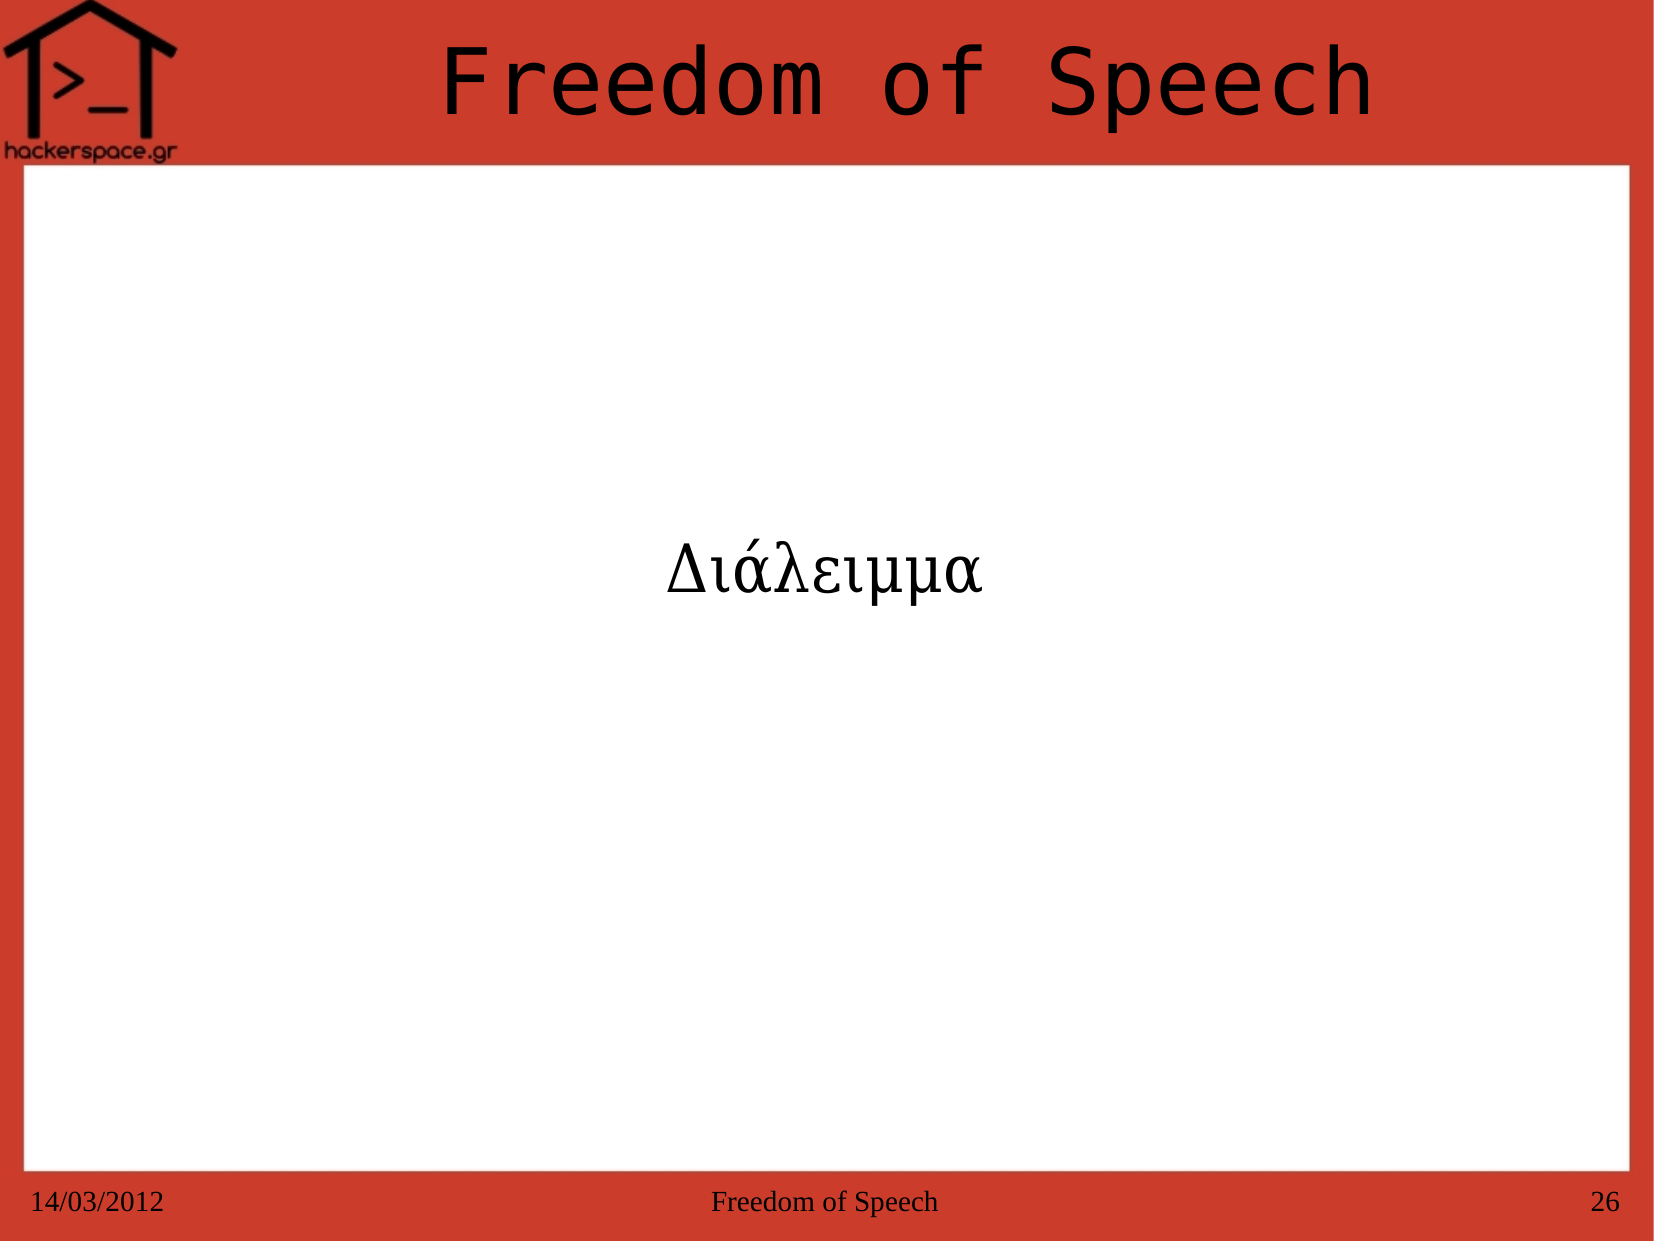

# Freedom of Speech
Διάλειμμα
14/03/2012
Freedom of Speech
26